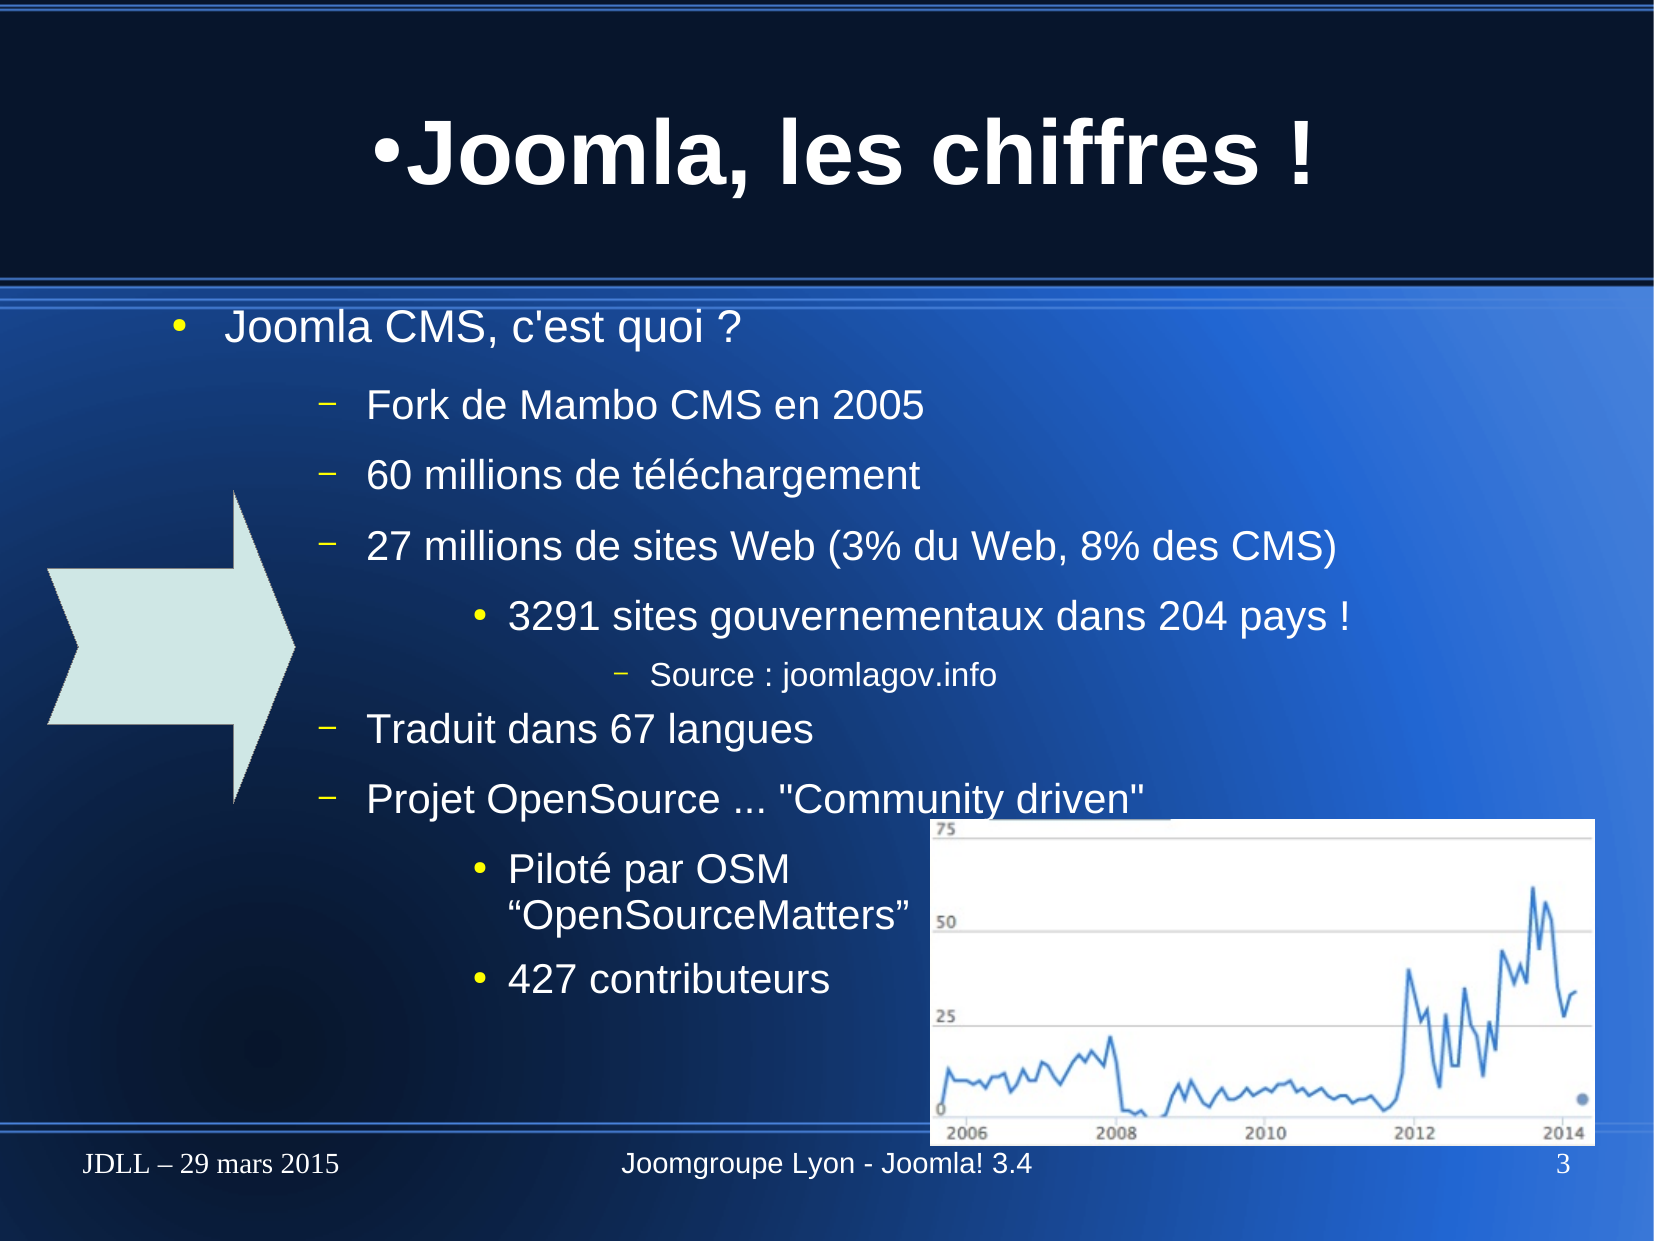

# Joomla, les chiffres !
Joomla CMS, c'est quoi ?
Fork de Mambo CMS en 2005
60 millions de téléchargement
27 millions de sites Web (3% du Web, 8% des CMS)
3291 sites gouvernementaux dans 204 pays !
Source : joomlagov.info
Traduit dans 67 langues
Projet OpenSource ... "Community driven"
Piloté par OSM
“OpenSourceMatters”
427 contributeurs
29/03/2015
Joomgroupe Lyon - Joomla! 3.4
3